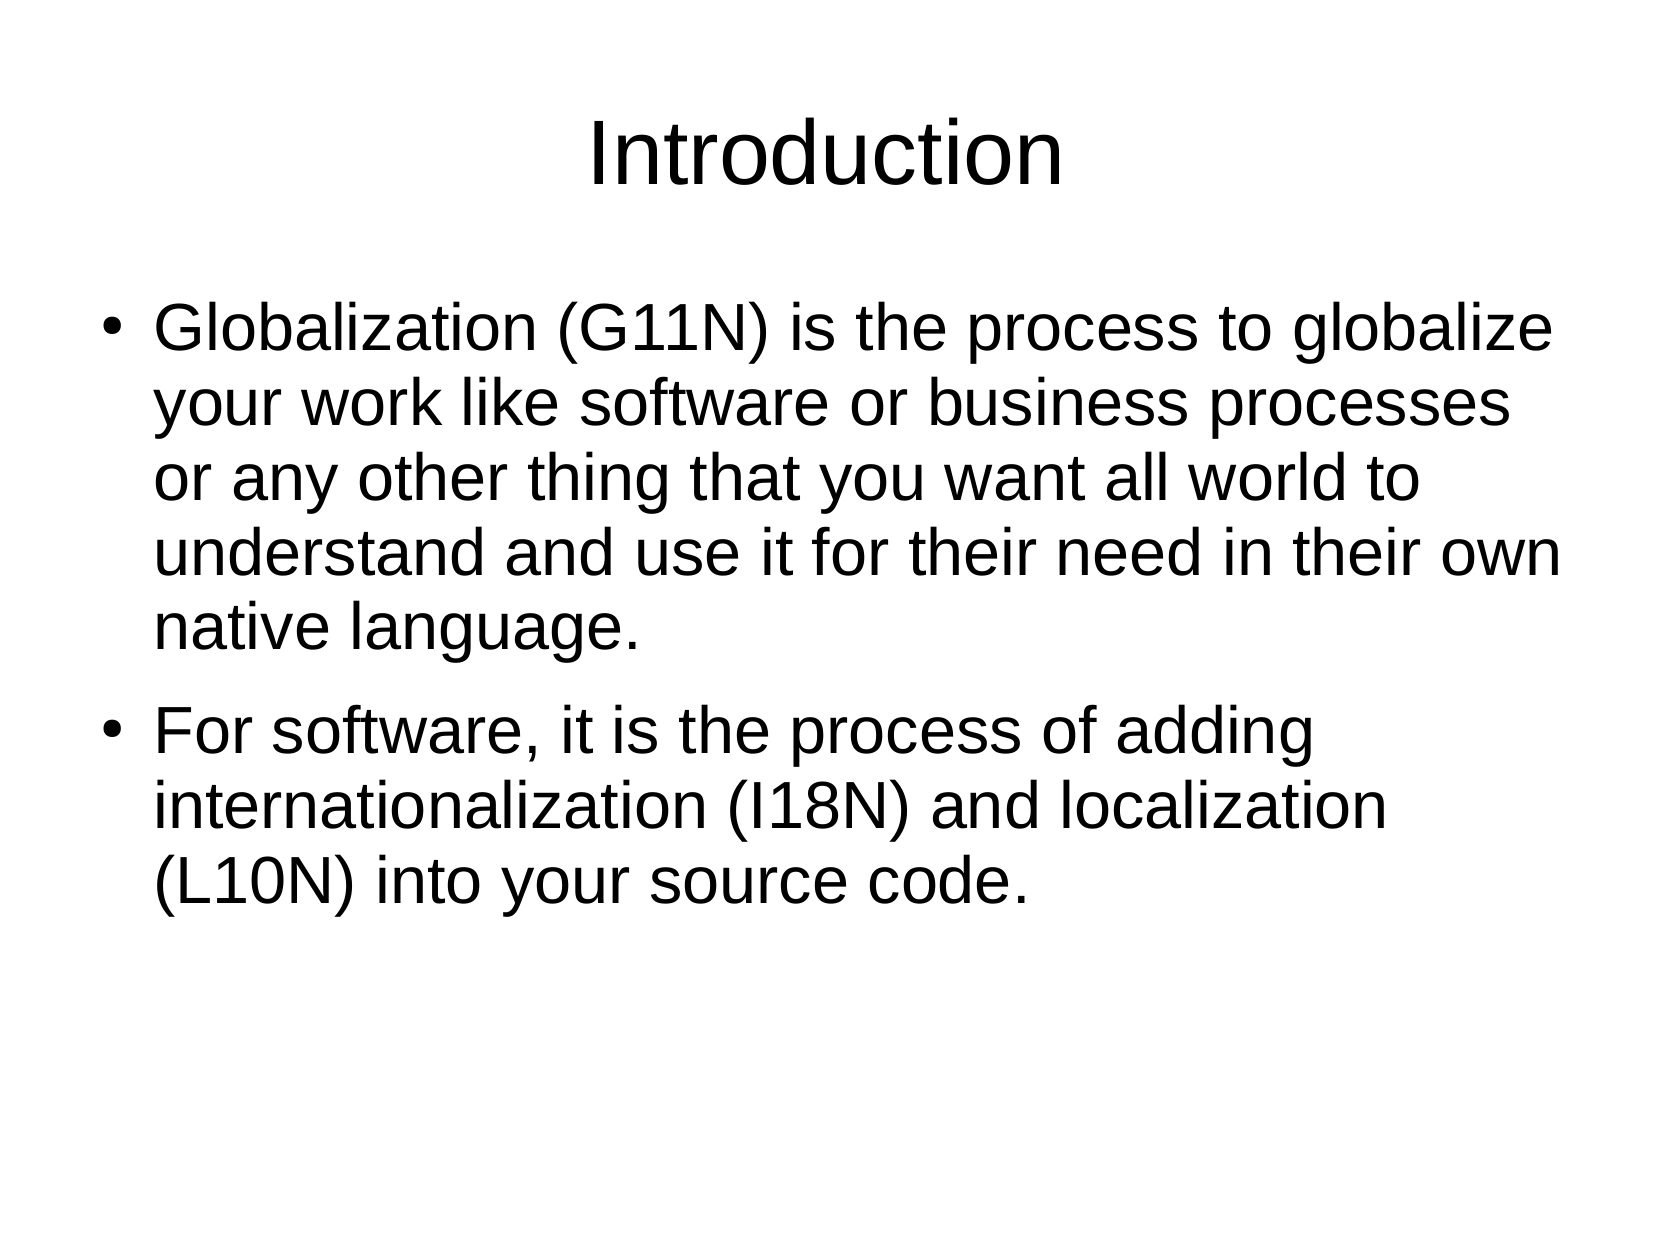

# Introduction
Globalization (G11N) is the process to globalize your work like software or business processes or any other thing that you want all world to understand and use it for their need in their own native language.
For software, it is the process of adding internationalization (I18N) and localization (L10N) into your source code.